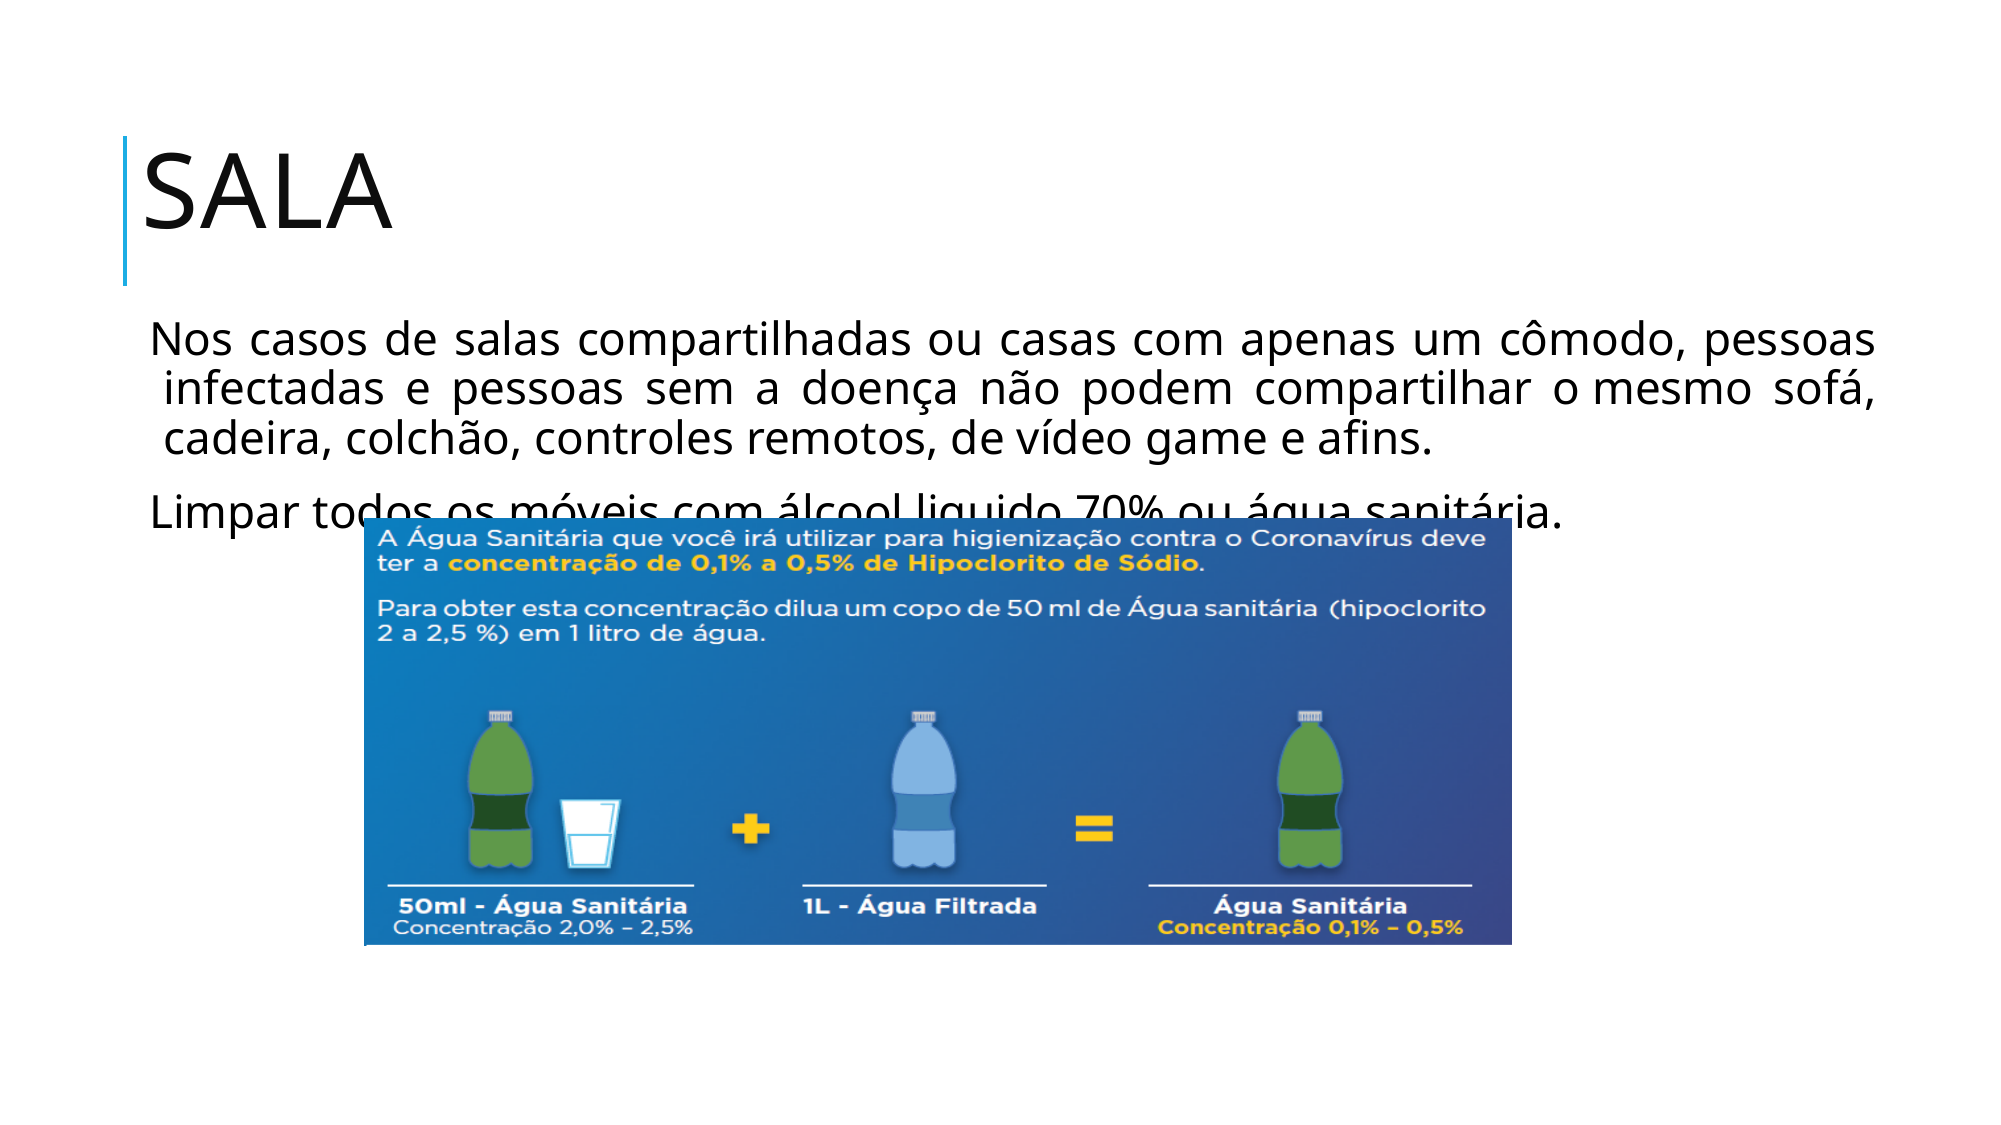

# SALA
Nos casos de salas compartilhadas ou casas com apenas um cômodo, pessoas infectadas e pessoas sem a doença não podem compartilhar o mesmo sofá, cadeira, colchão, controles remotos, de vídeo game e afins.
Limpar todos os móveis com álcool liquido 70% ou água sanitária.